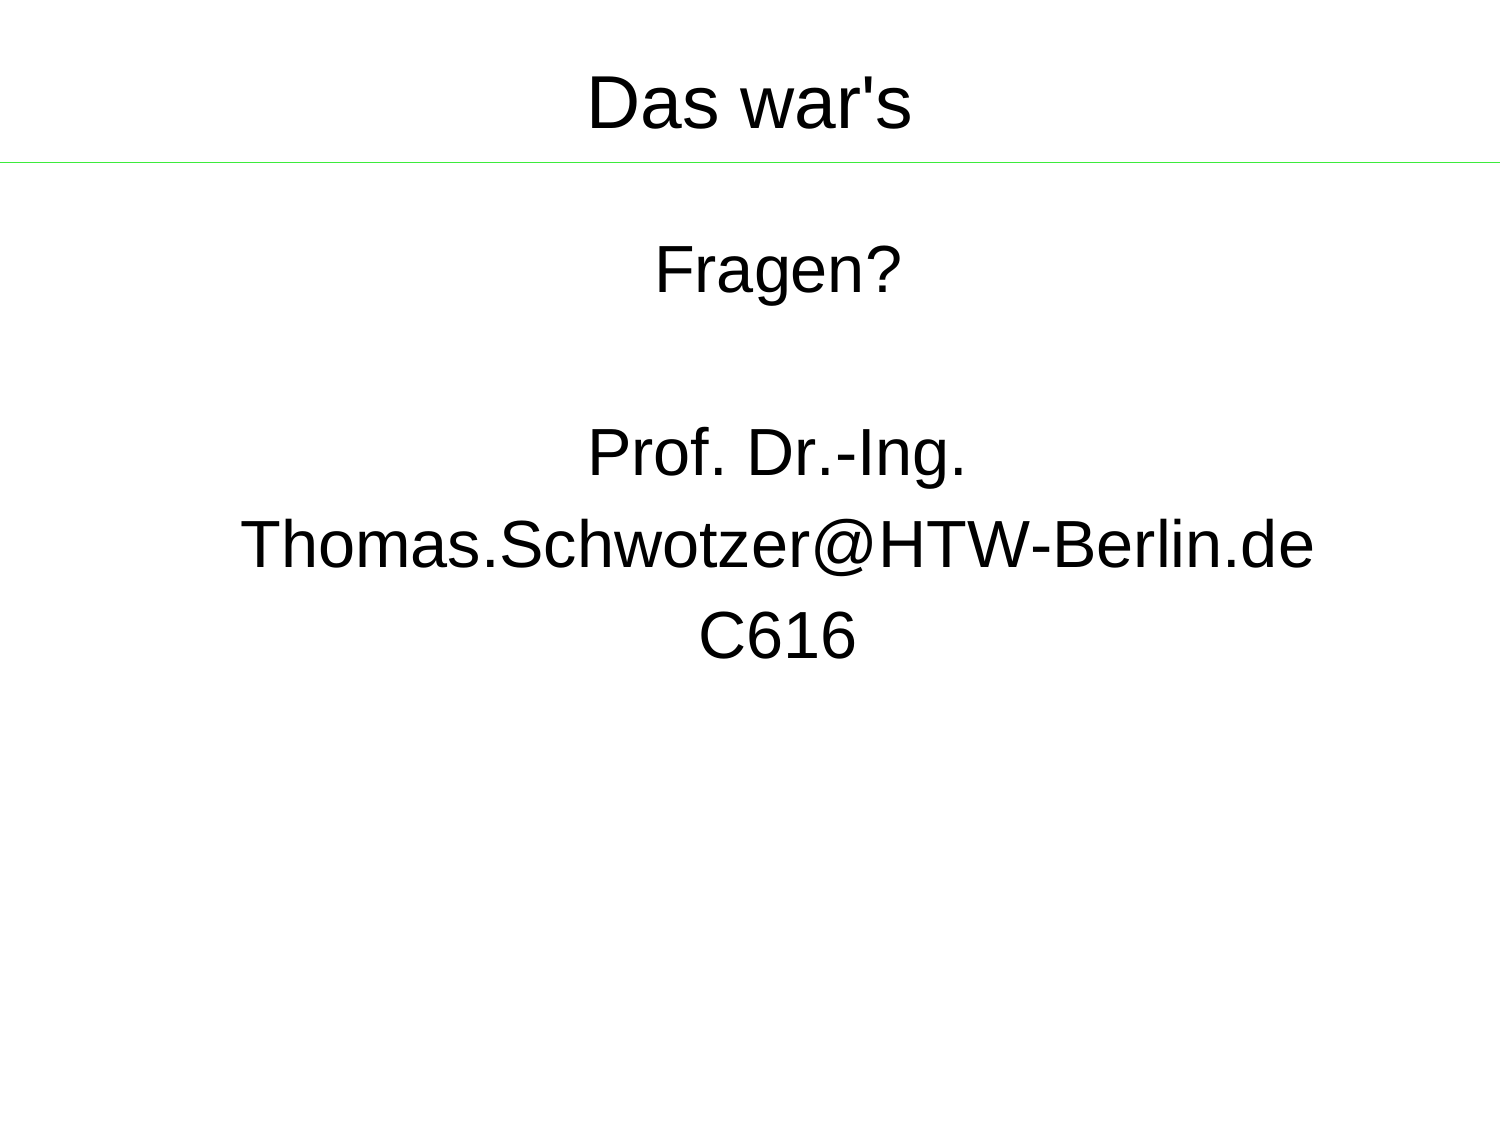

# Das war's
Fragen?
Prof. Dr.-Ing.
Thomas.Schwotzer@HTW-Berlin.de
C616